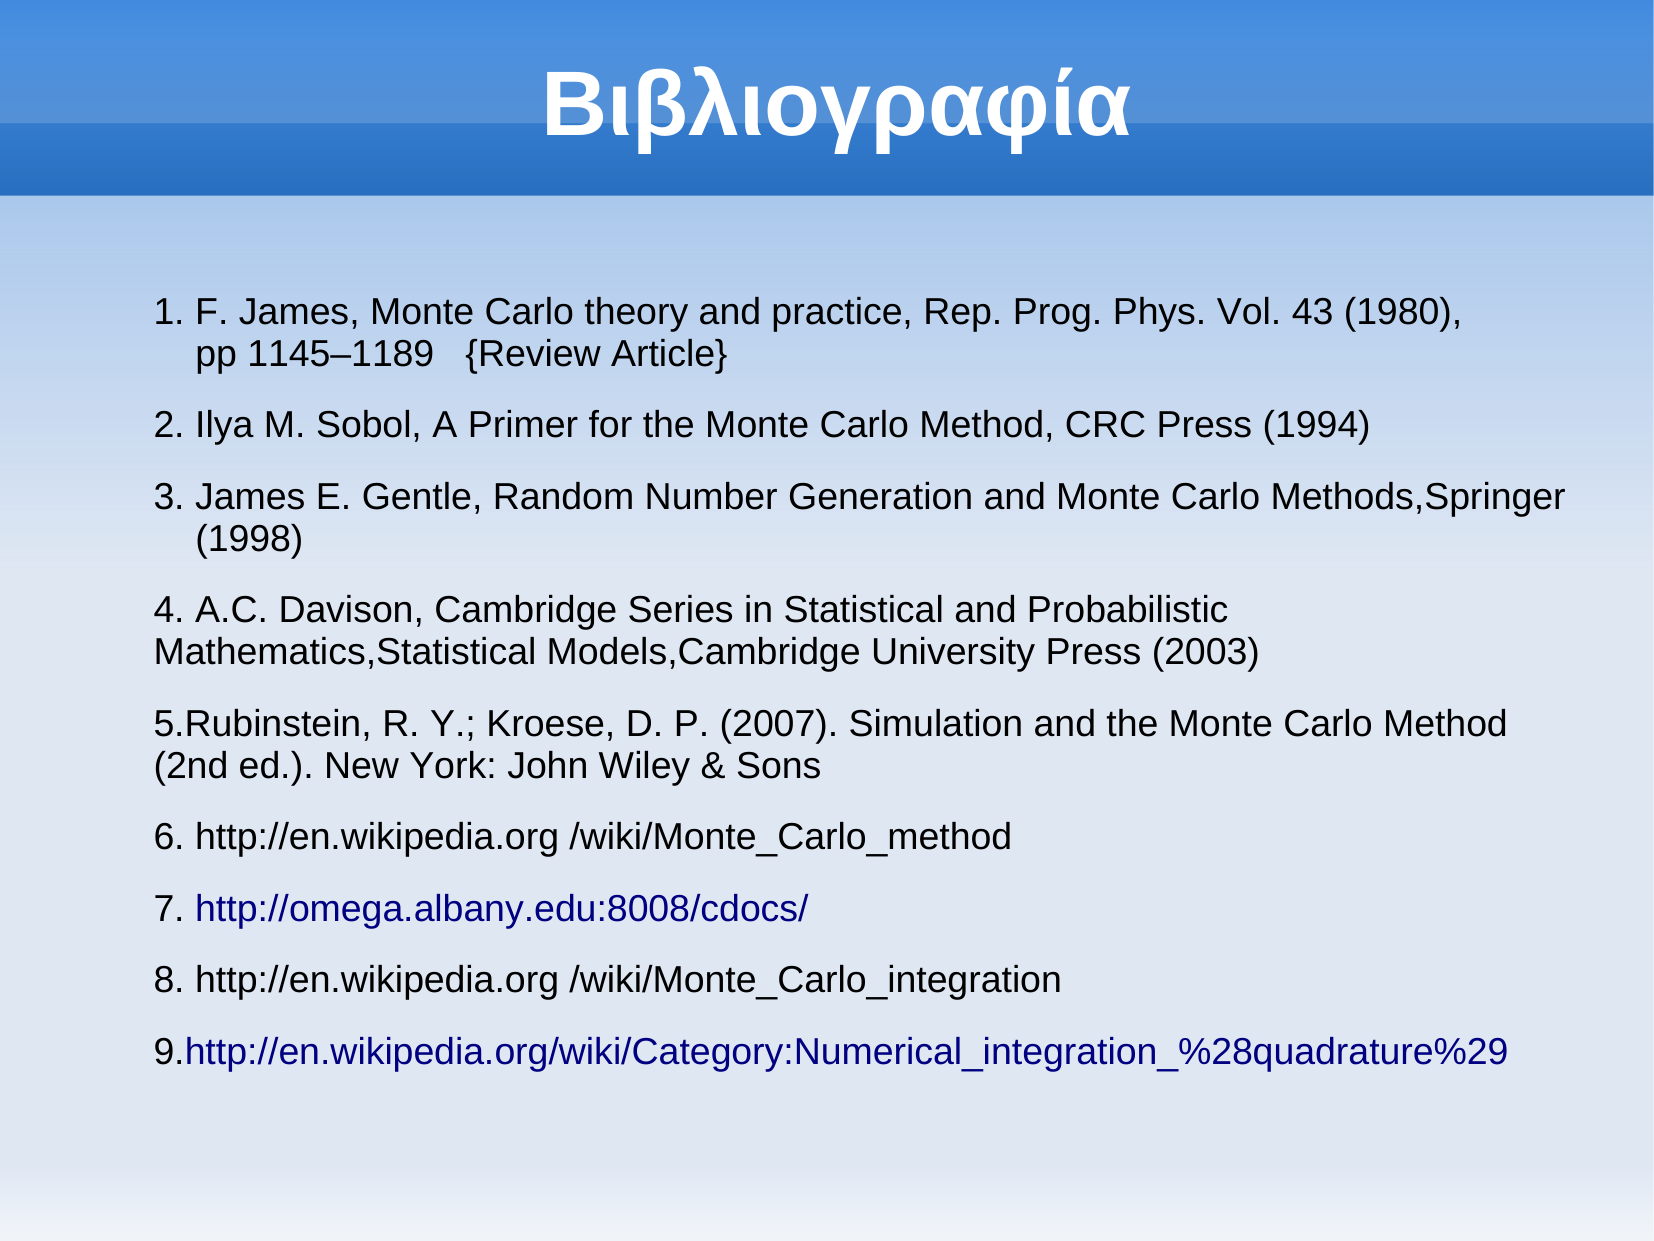

# Βιβλιογραφία
1. F. James, Monte Carlo theory and practice, Rep. Prog. Phys. Vol. 43 (1980), pp 1145–1189 {Review Article}
2. Ilya M. Sobol, A Primer for the Monte Carlo Method, CRC Press (1994)
3. James E. Gentle, Random Number Generation and Monte Carlo Methods,Springer (1998)
4. A.C. Davison, Cambridge Series in Statistical and Probabilistic Mathematics,Statistical Models,Cambridge University Press (2003)
5.Rubinstein, R. Y.; Kroese, D. P. (2007). Simulation and the Monte Carlo Method (2nd ed.). New York: John Wiley & Sons
6. http://en.wikipedia.org /wiki/Monte_Carlo_method
7. http://omega.albany.edu:8008/cdocs/
8. http://en.wikipedia.org /wiki/Monte_Carlo_integration
9.http://en.wikipedia.org/wiki/Category:Numerical_integration_%28quadrature%29